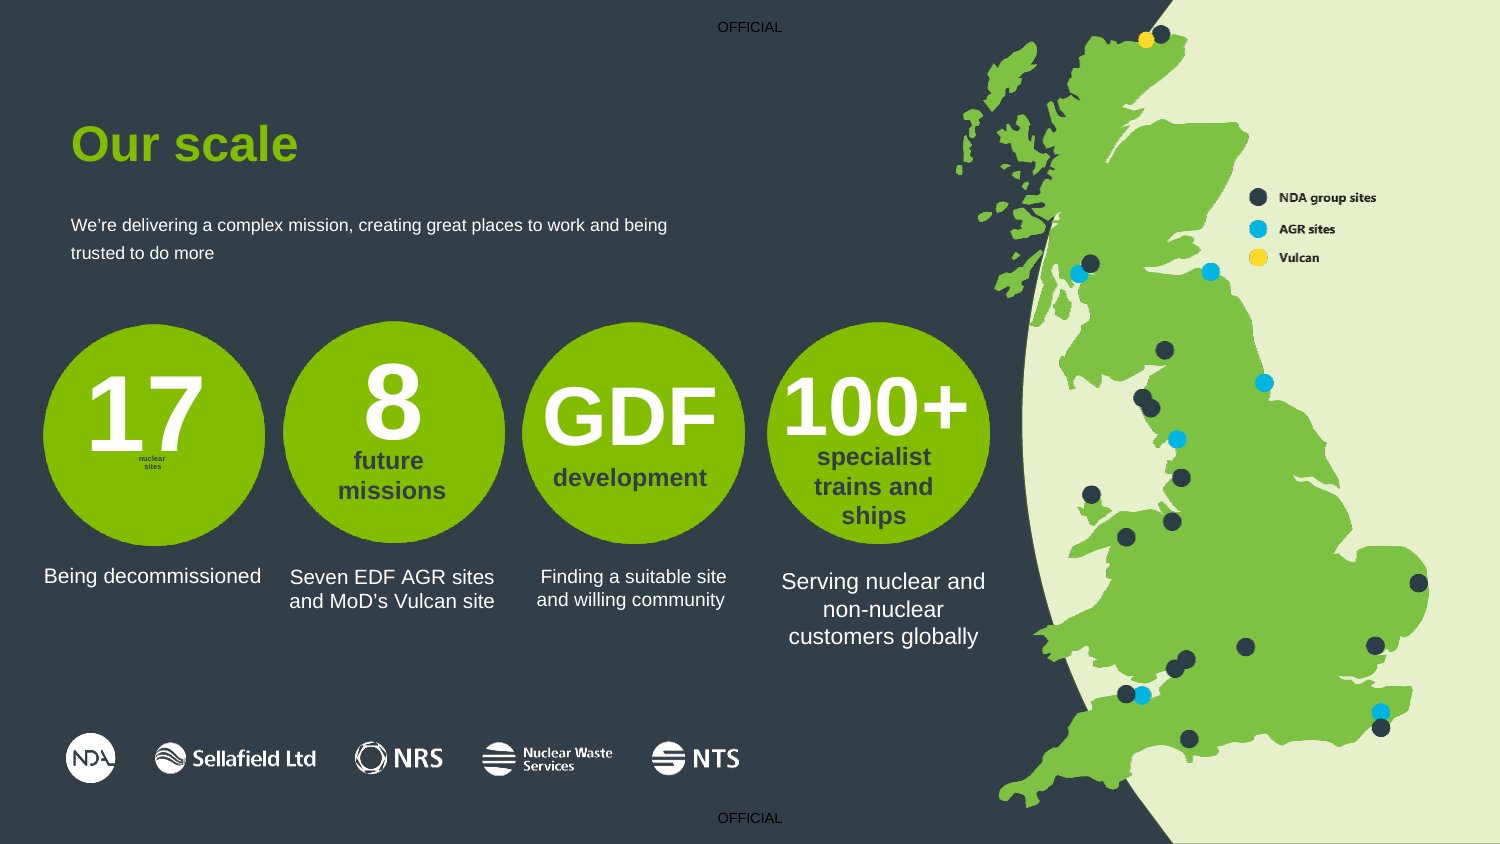

# Our scale
We’re delivering a complex mission, creating great places to work and being trusted to do more
8
17
100+
GDF
specialist trains and ships
future
missions
nuclear
sites
development
Being decommissioned
Seven EDF AGR sites and MoD’s Vulcan site
Finding a suitable site and willing community
Serving nuclear and non-nuclear customers globally
17